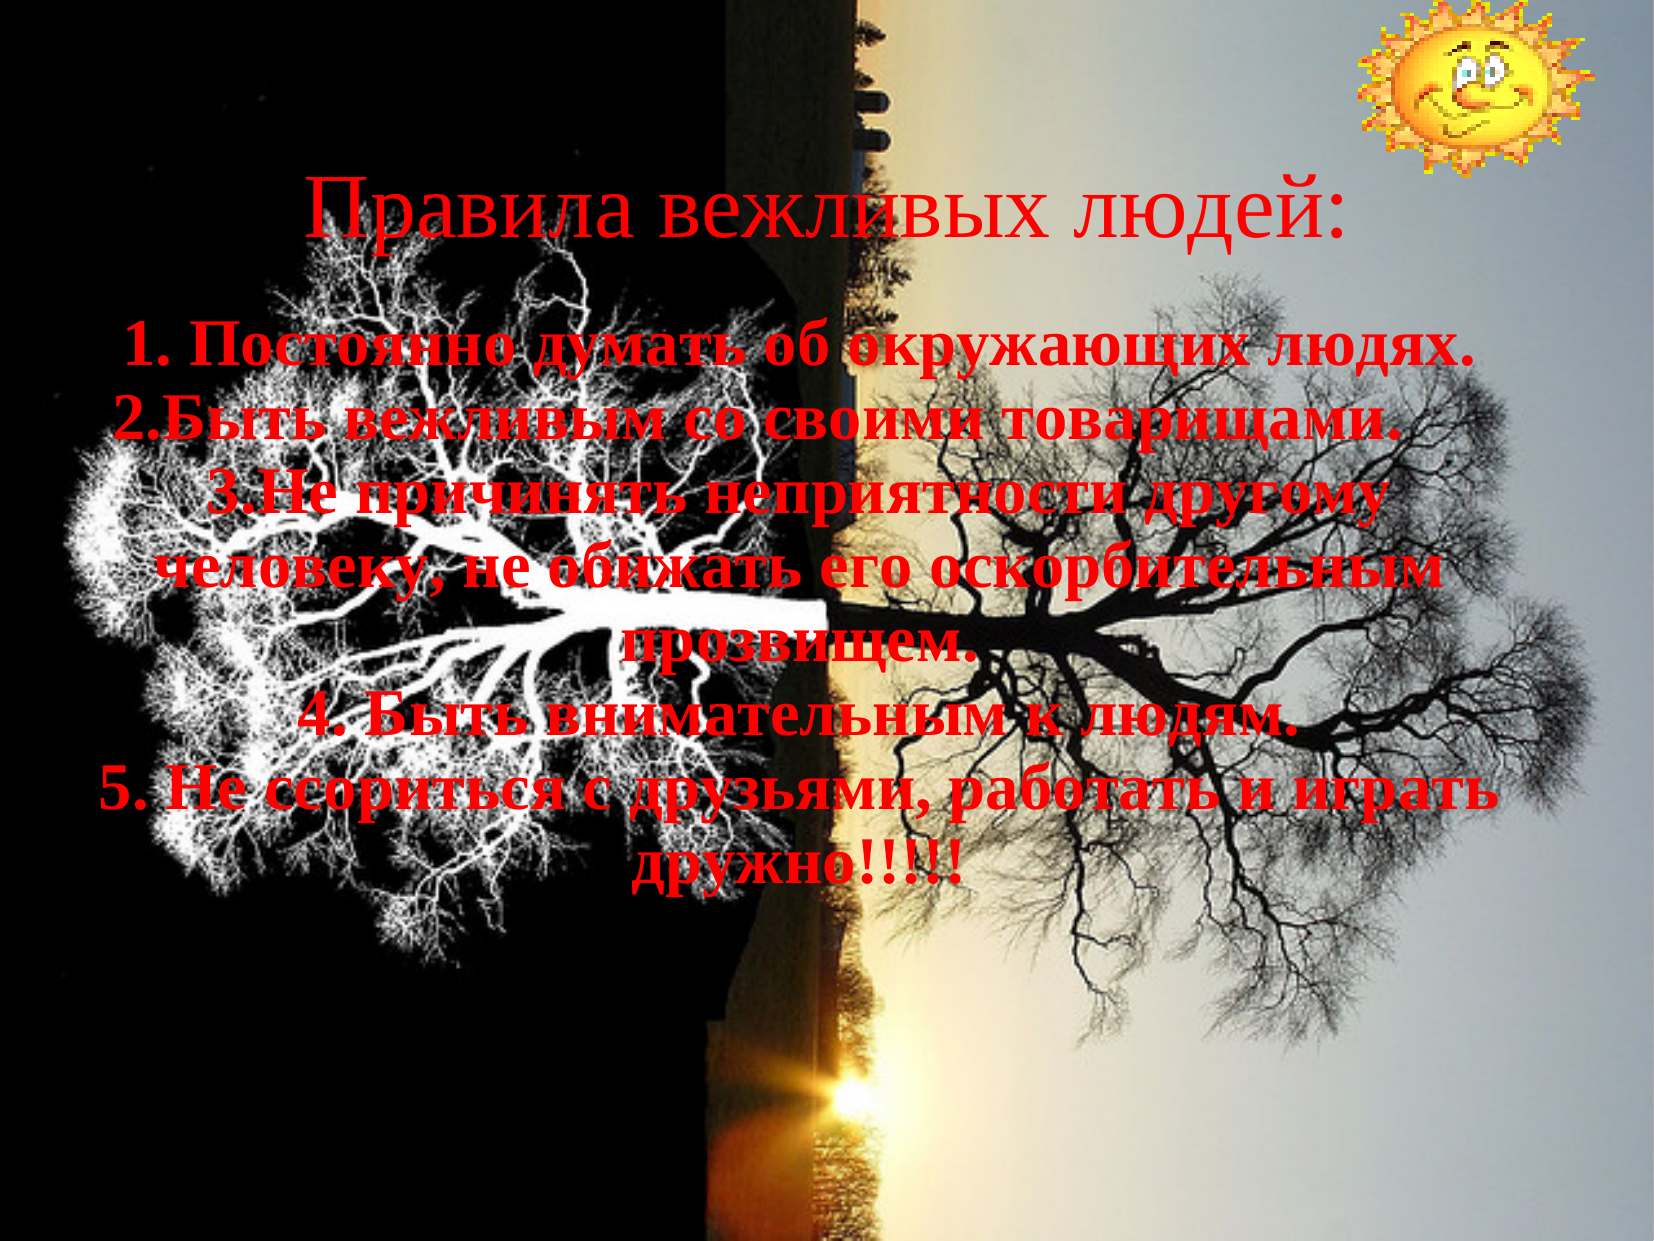

# Правила вежливых людей:
1. Постоянно думать об окружающих людях.
2.Быть вежливым со своими товарищами.
3.Не причинять неприятности другому человеку, не обижать его оскорбительным прозвищем.
4. Быть внимательным к людям.
5. Не ссориться с друзьями, работать и играть дружно!!!!!